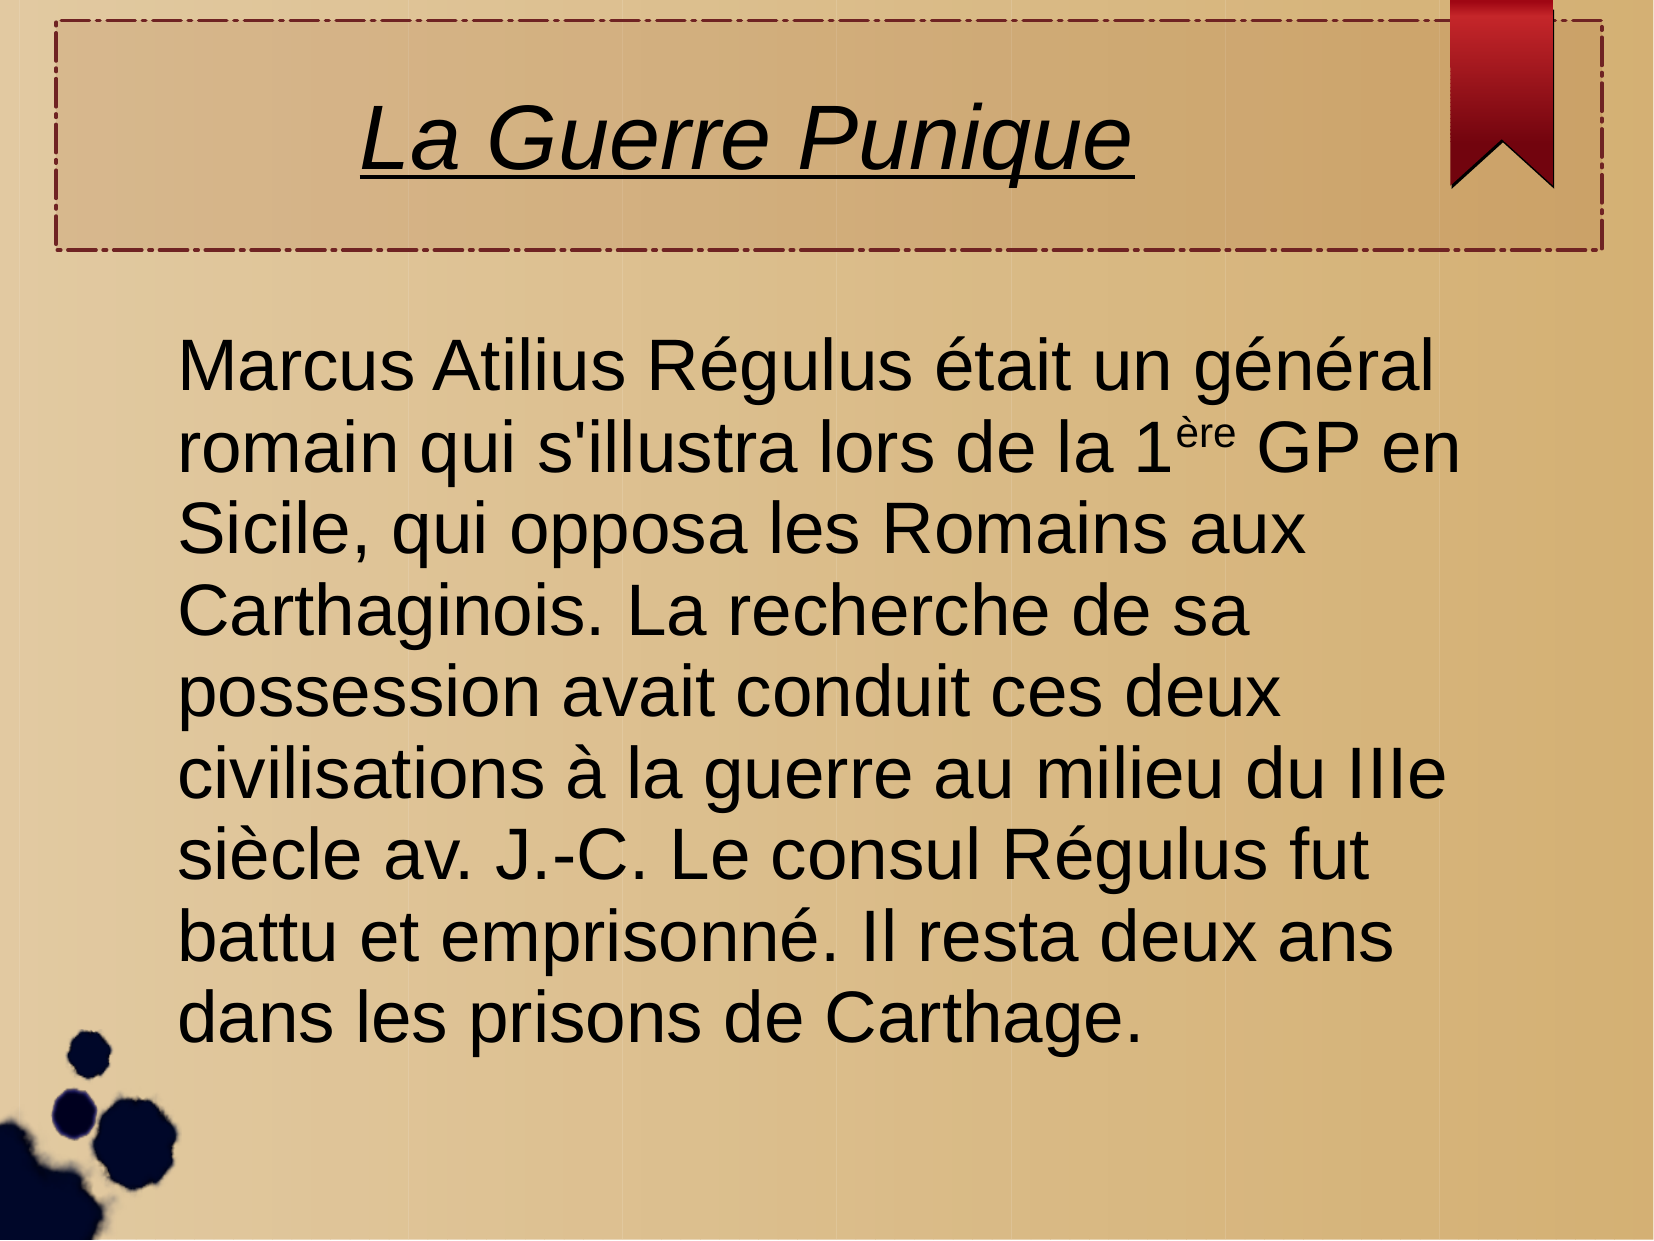

# La Guerre Punique
Marcus Atilius Régulus était un général romain qui s'illustra lors de la 1ère GP en Sicile, qui opposa les Romains aux Carthaginois. La recherche de sa possession avait conduit ces deux civilisations à la guerre au milieu du IIIe siècle av. J.-C. Le consul Régulus fut battu et emprisonné. Il resta deux ans dans les prisons de Carthage.